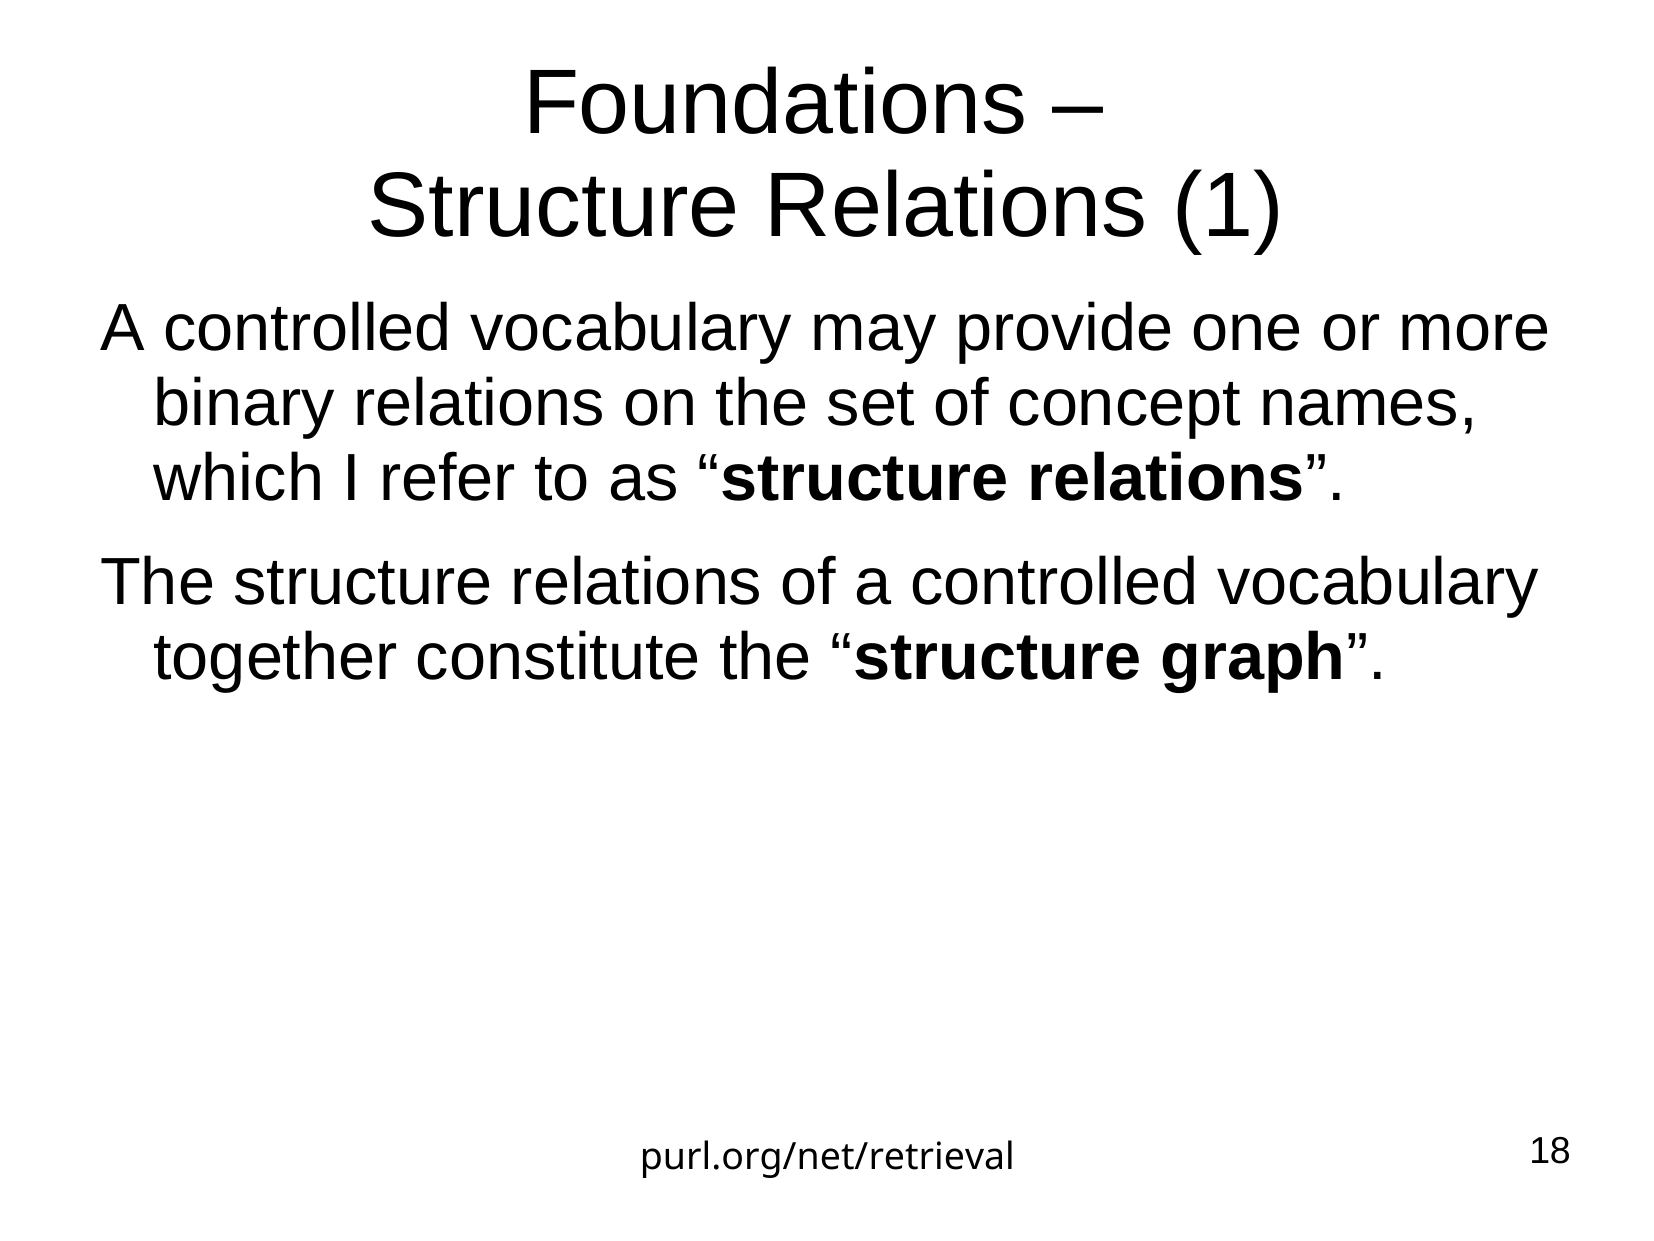

# Foundations – Structure Relations (1)
A controlled vocabulary may provide one or more binary relations on the set of concept names, which I refer to as “structure relations”.
The structure relations of a controlled vocabulary together constitute the “structure graph”.
purl.org/net/retrieval
18